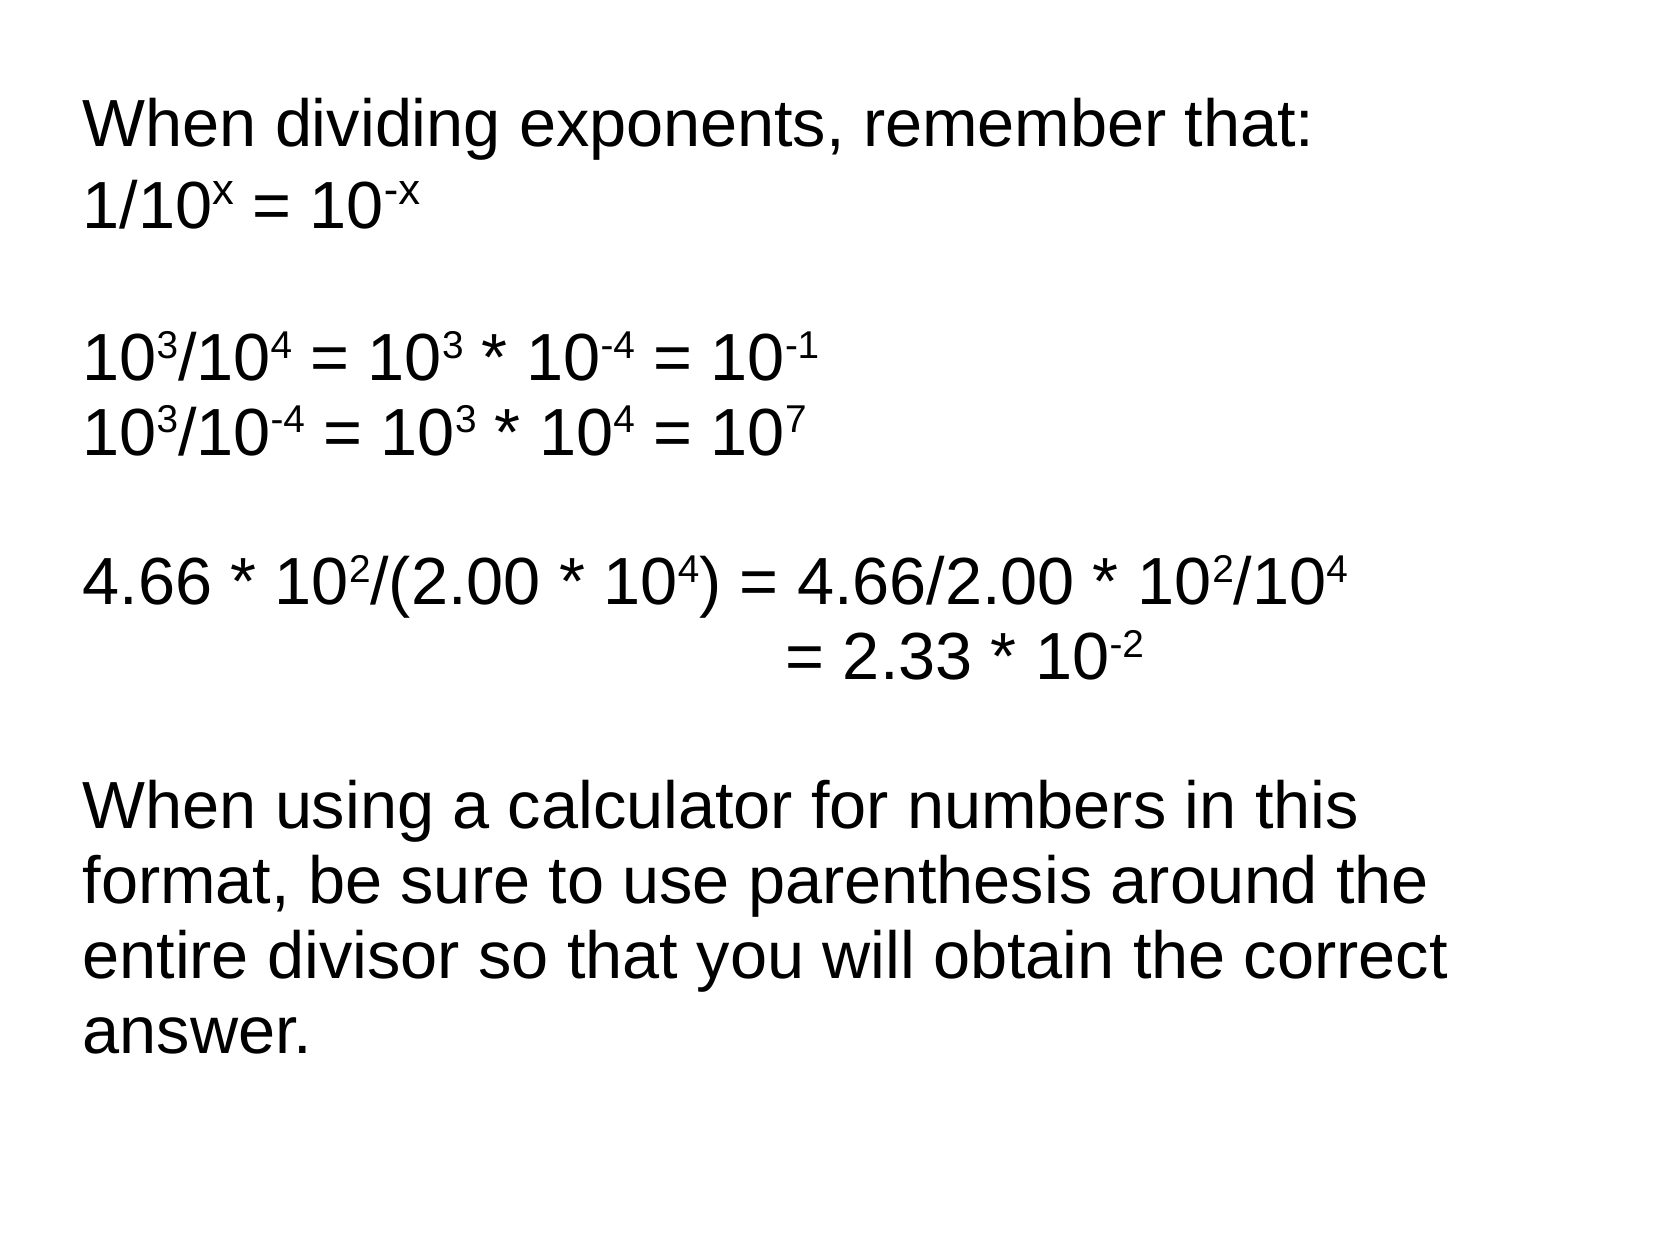

# When dividing exponents, remember that:
1/10x = 10-x
103/104 = 103 * 10-4 = 10-1
103/10-4 = 103 * 104 = 107
4.66 * 102/(2.00 * 104) = 4.66/2.00 * 102/104
 = 2.33 * 10-2
When using a calculator for numbers in this format, be sure to use parenthesis around the entire divisor so that you will obtain the correct answer.